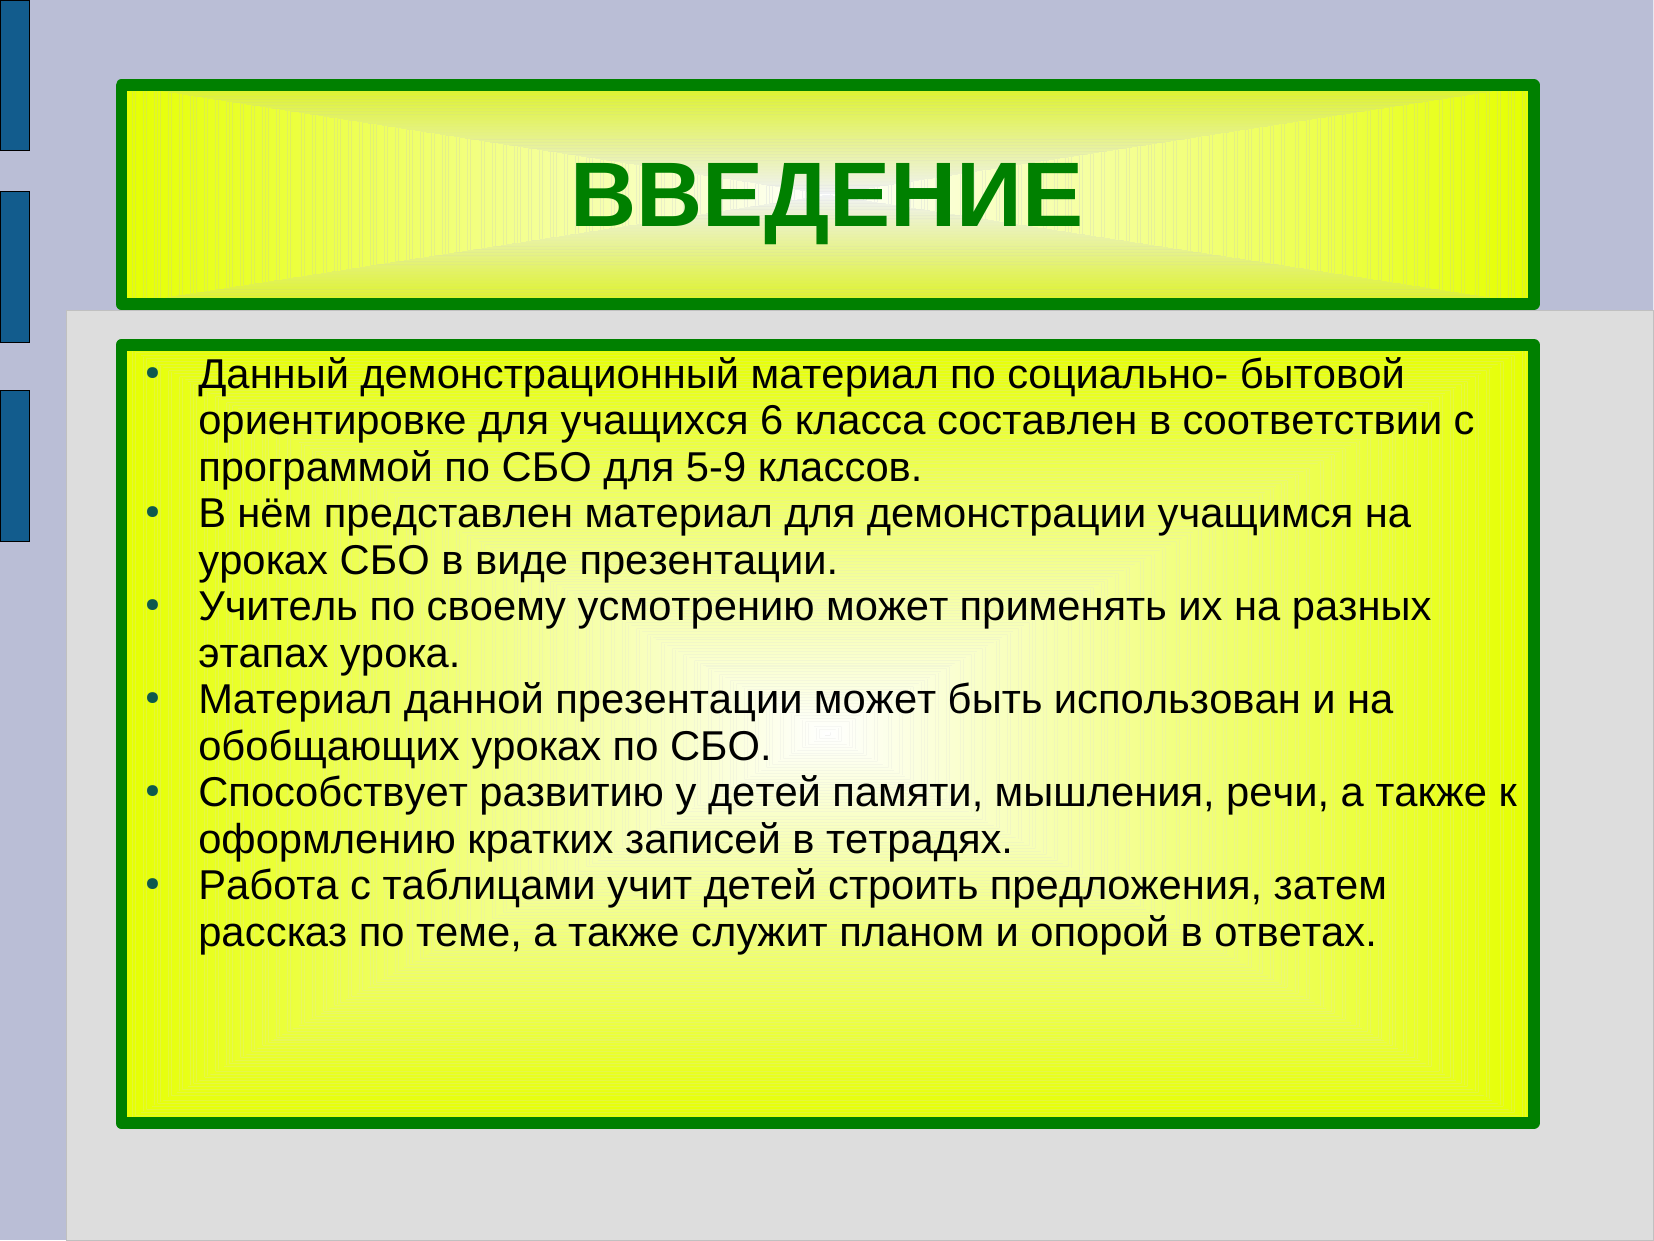

# ВВЕДЕНИЕ
Данный демонстрационный материал по социально- бытовой ориентировке для учащихся 6 класса составлен в соответствии с программой по СБО для 5-9 классов.
В нём представлен материал для демонстрации учащимся на уроках СБО в виде презентации.
Учитель по своему усмотрению может применять их на разных этапах урока.
Материал данной презентации может быть использован и на обобщающих уроках по СБО.
Способствует развитию у детей памяти, мышления, речи, а также к оформлению кратких записей в тетрадях.
Работа с таблицами учит детей строить предложения, затем рассказ по теме, а также служит планом и опорой в ответах.